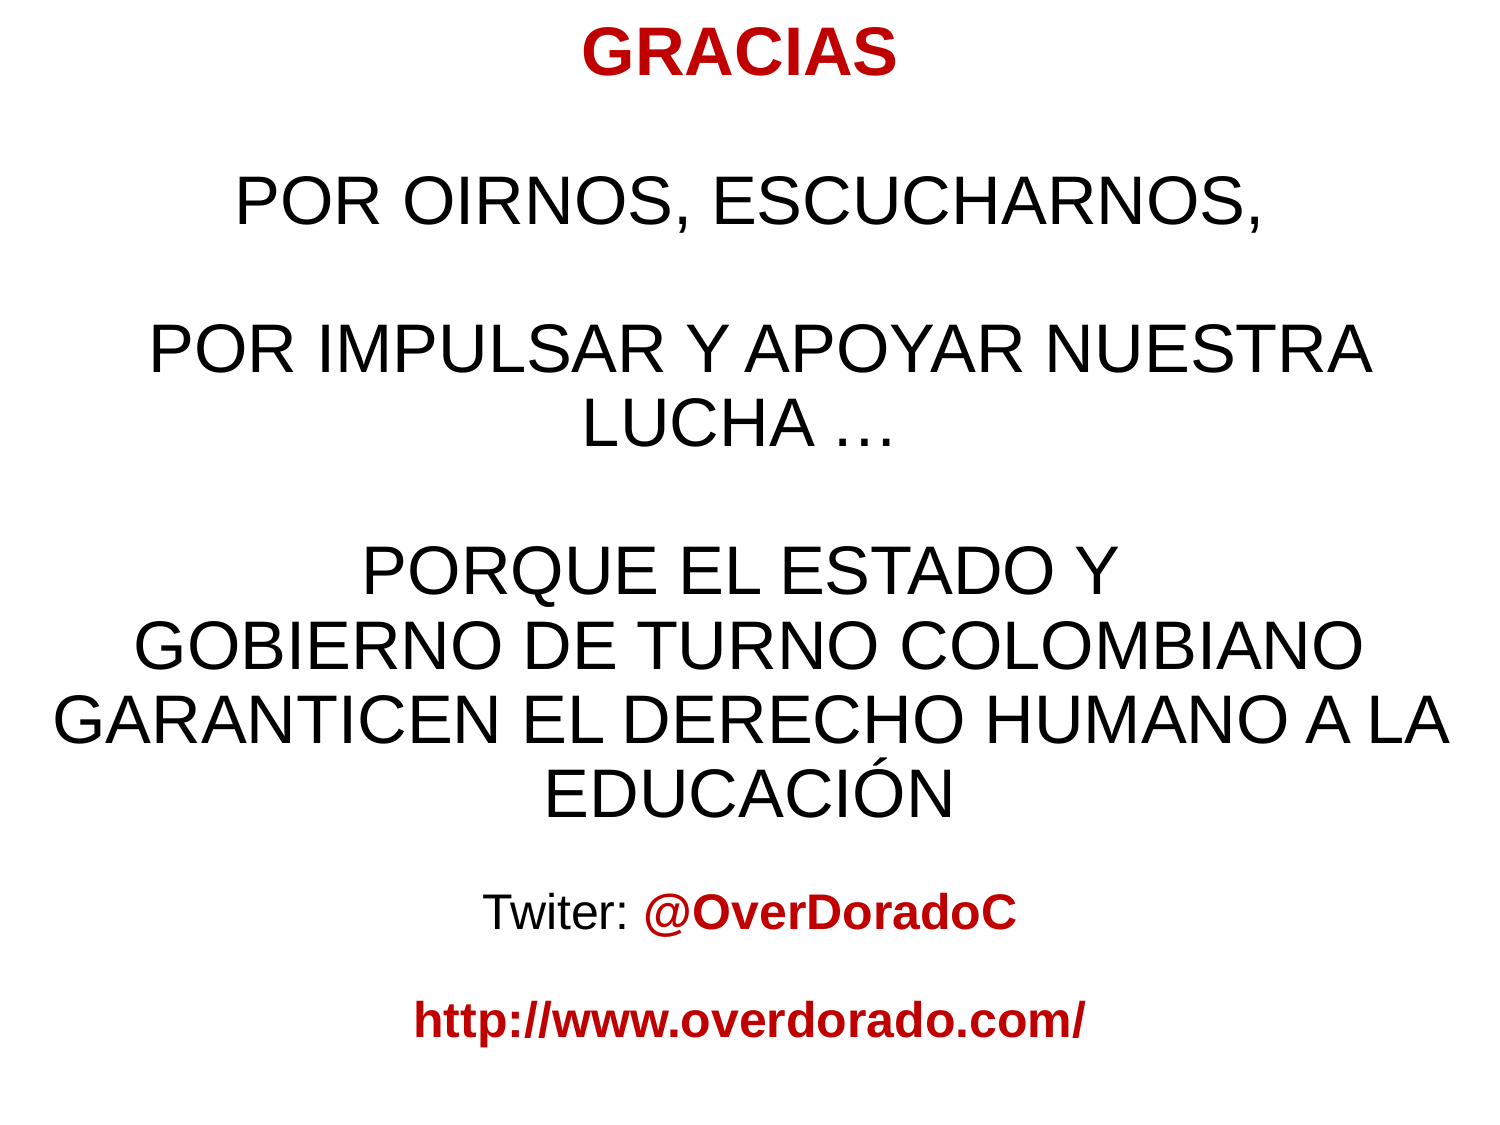

# GRACIAS POR OIRNOS, ESCUCHARNOS, POR IMPULSAR Y APOYAR NUESTRA LUCHA … PORQUE EL ESTADO Y GOBIERNO DE TURNO COLOMBIANO GARANTICEN EL DERECHO HUMANO A LA EDUCACIÓN Twiter: @OverDoradoC http://www.overdorado.com/